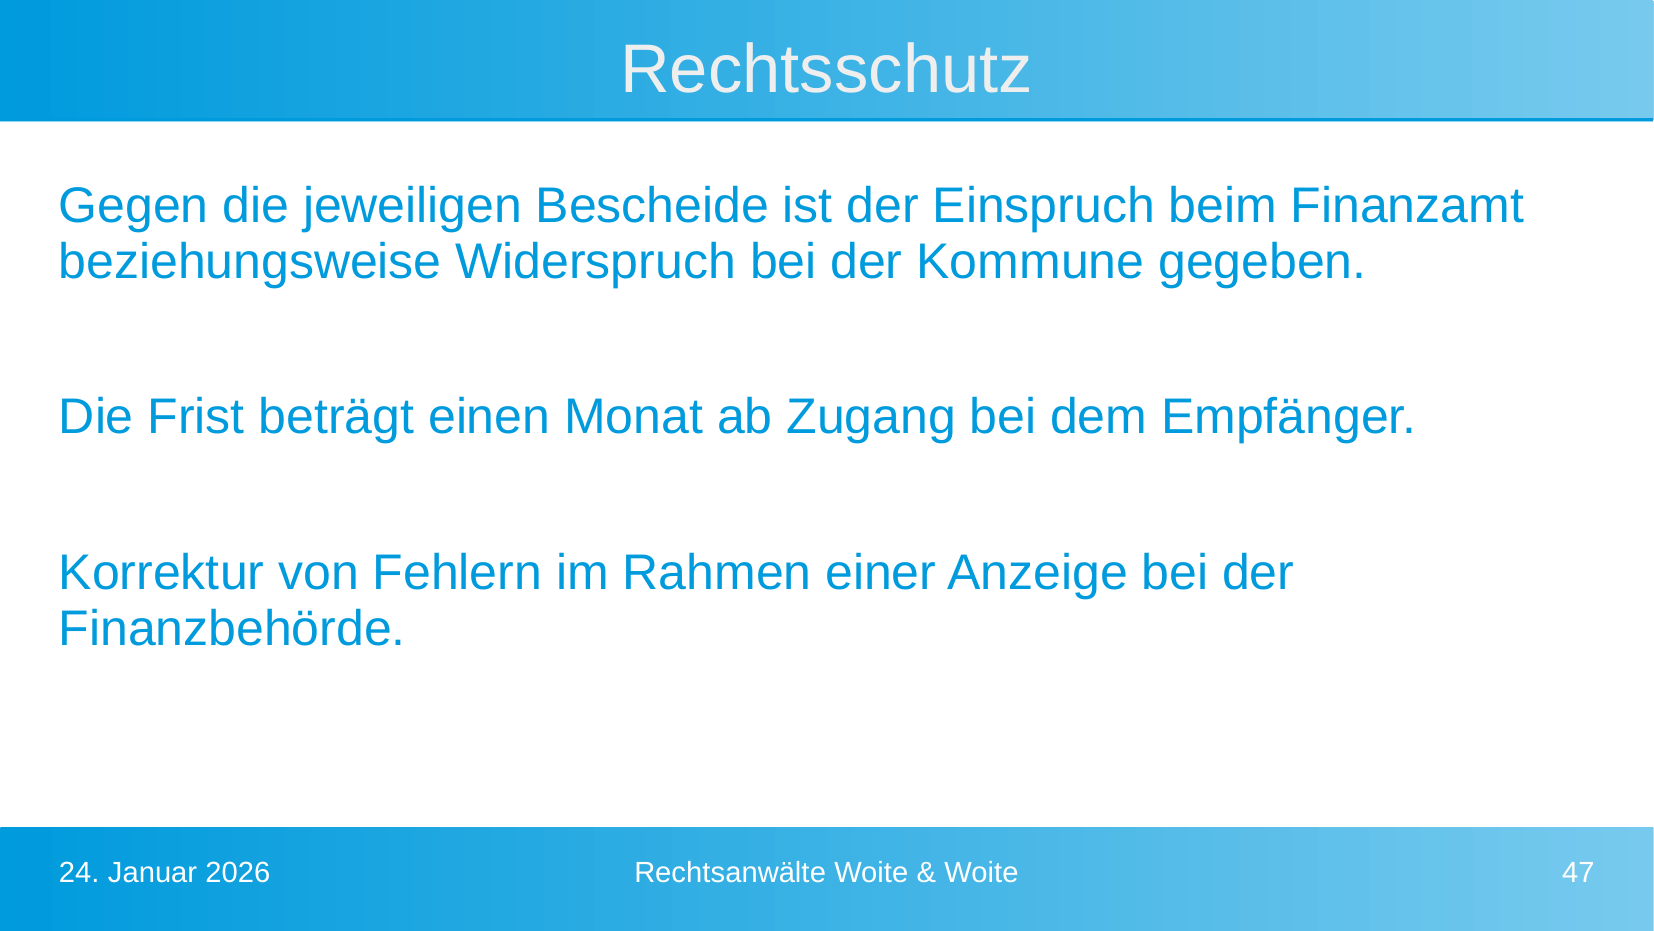

# Rechtsschutz
Gegen die jeweiligen Bescheide ist der Einspruch beim Finanzamt beziehungsweise Widerspruch bei der Kommune gegeben.
Die Frist beträgt einen Monat ab Zugang bei dem Empfänger.
Korrektur von Fehlern im Rahmen einer Anzeige bei der Finanzbehörde.
47